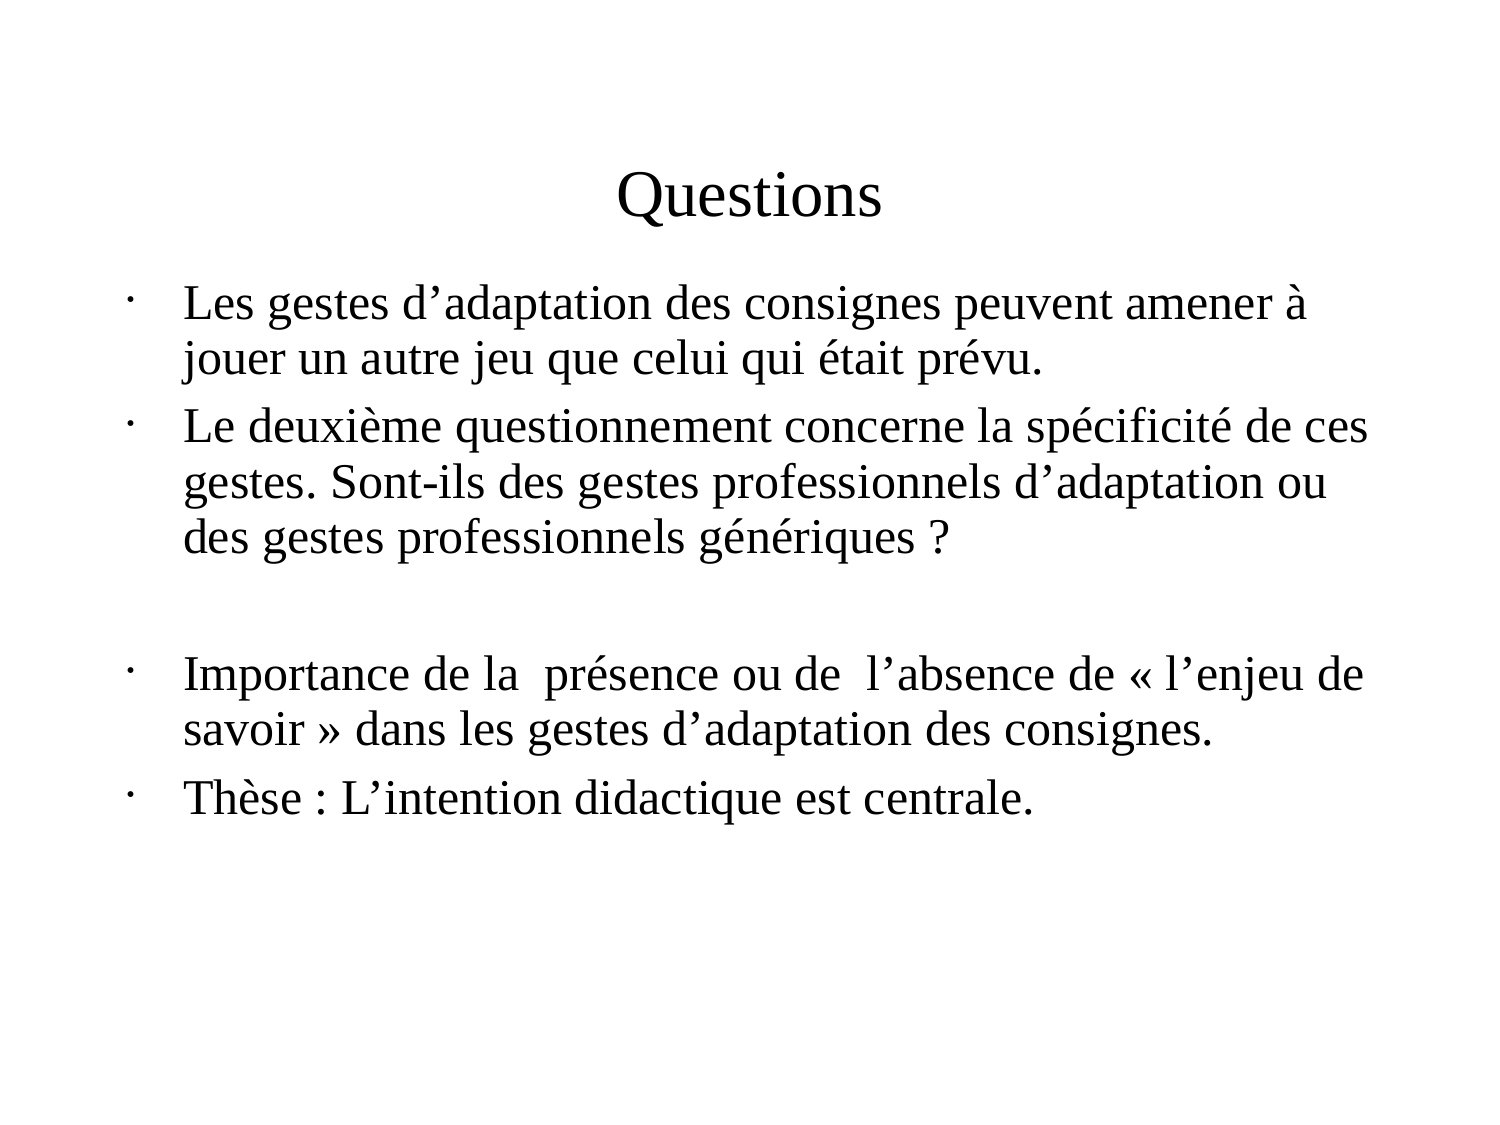

# Questions
Les gestes d’adaptation des consignes peuvent amener à jouer un autre jeu que celui qui était prévu.
Le deuxième questionnement concerne la spécificité de ces gestes. Sont-ils des gestes professionnels d’adaptation ou des gestes professionnels génériques ?
Importance de la présence ou de l’absence de « l’enjeu de savoir » dans les gestes d’adaptation des consignes.
Thèse : L’intention didactique est centrale.